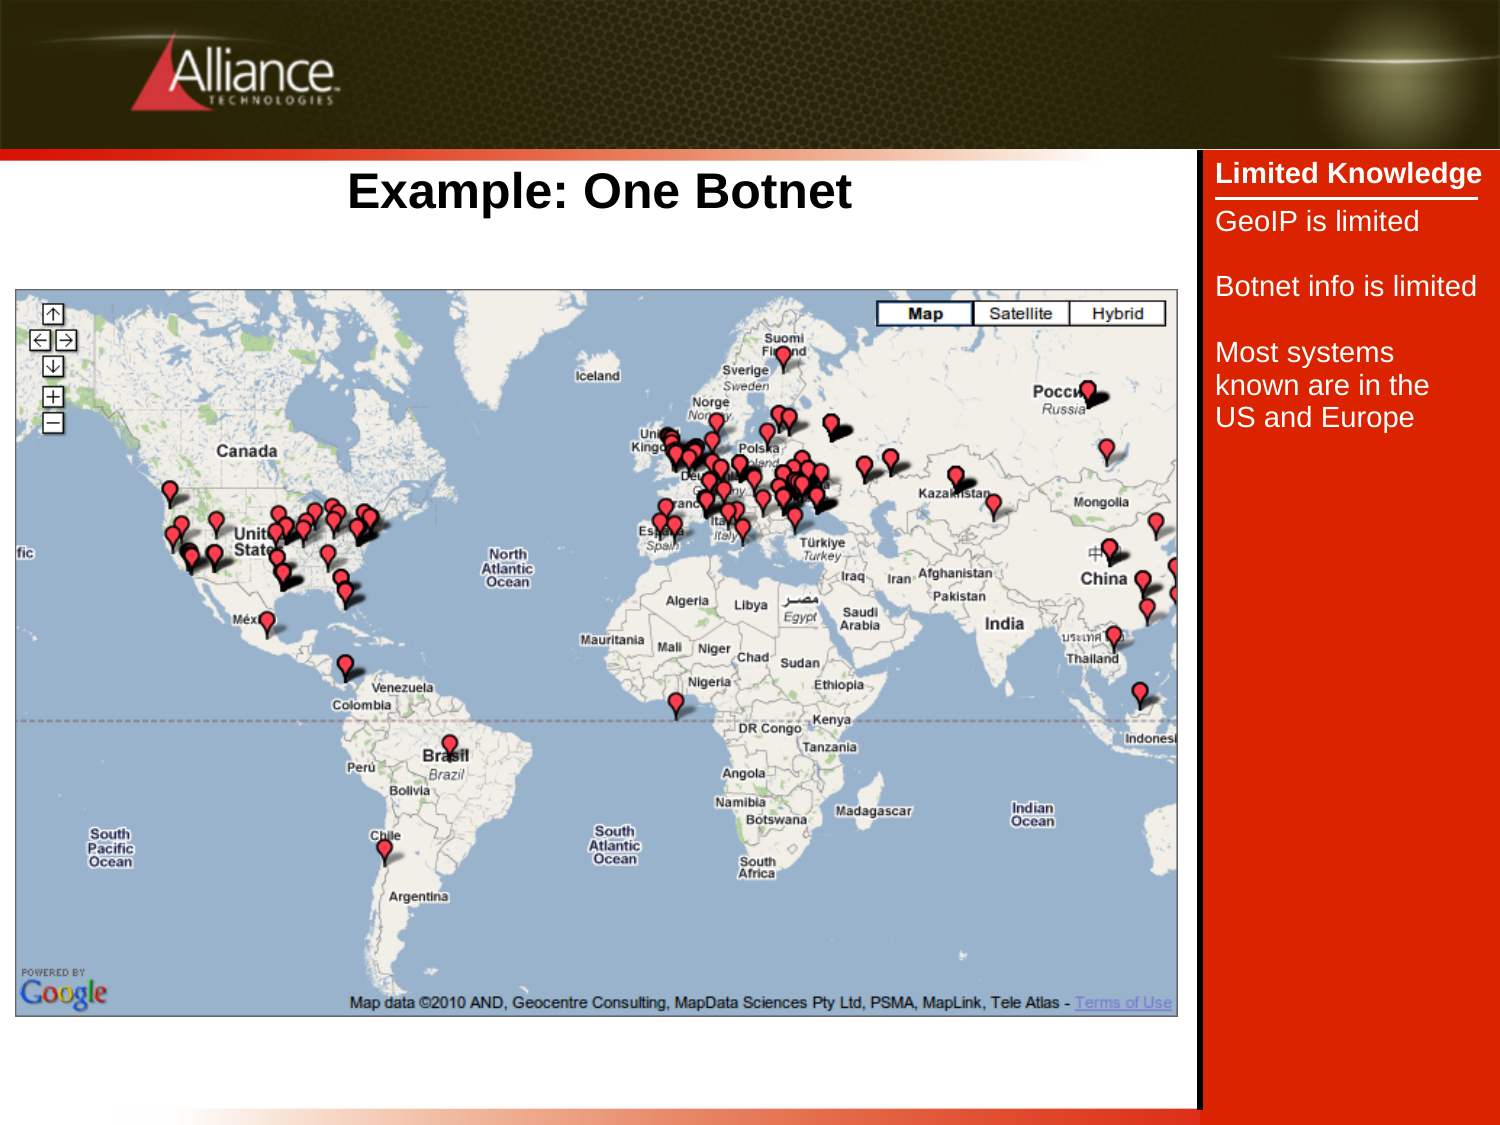

Limited Knowledge
Example: One Botnet
GeoIP is limited
Botnet info is limited
Most systems known are in the
US and Europe